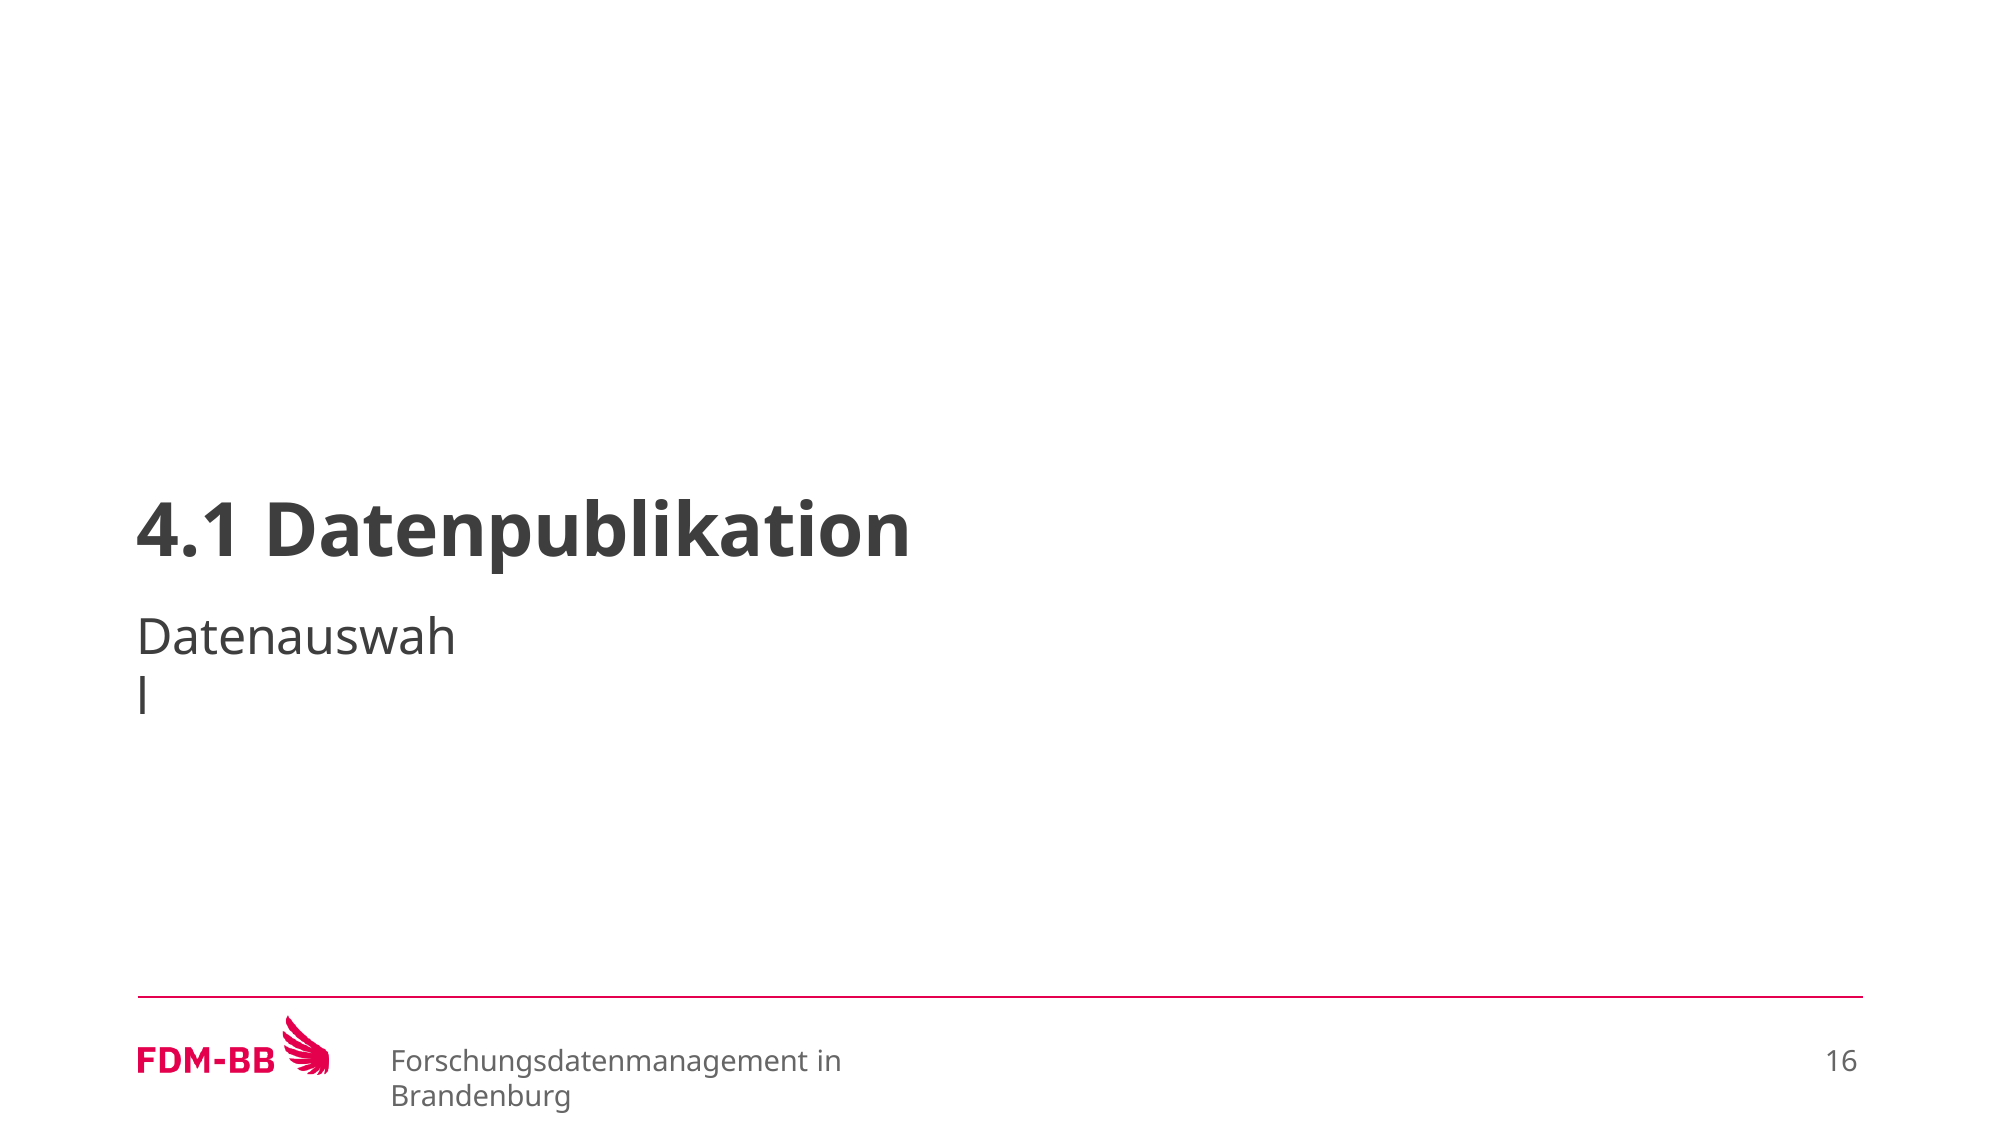

# 4.1 Datenpublikation
Datenauswahl
Forschungsdatenmanagement in Brandenburg
16